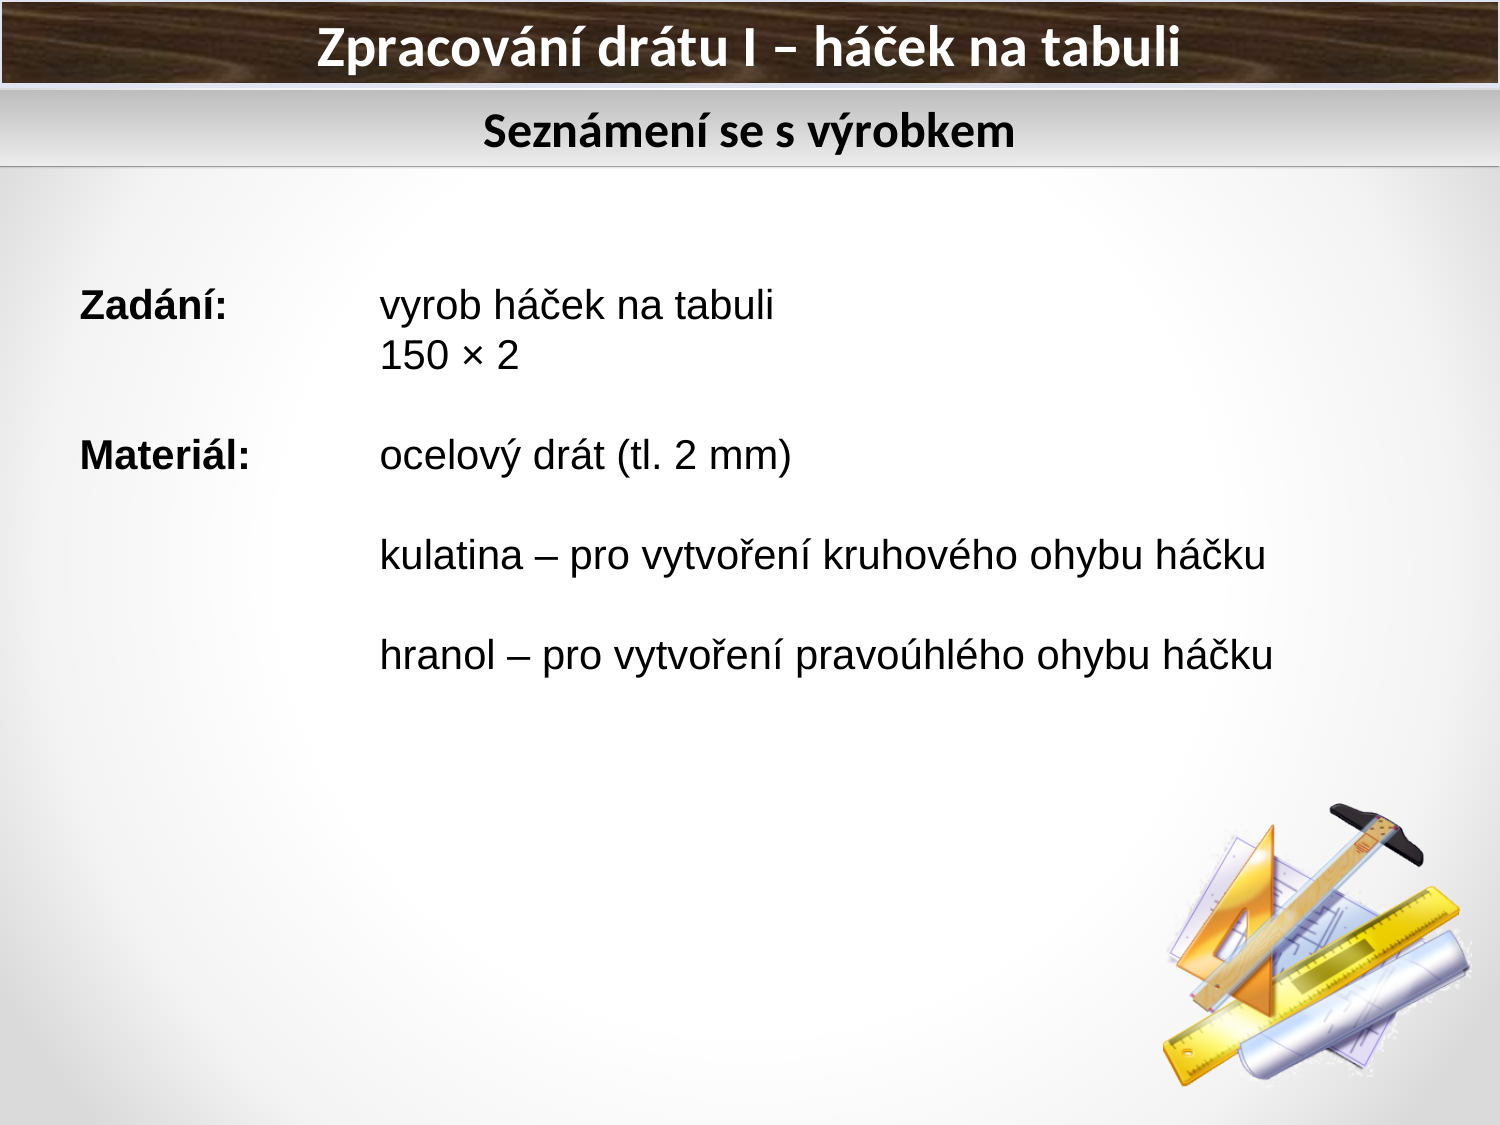

Zpracování drátu I – háček na tabuli
Seznámení se s výrobkem
Zadání:		vyrob háček na tabuli
			150 × 2
Materiál: 	ocelový drát (tl. 2 mm)
			kulatina – pro vytvoření kruhového ohybu háčku
			hranol – pro vytvoření pravoúhlého ohybu háčku